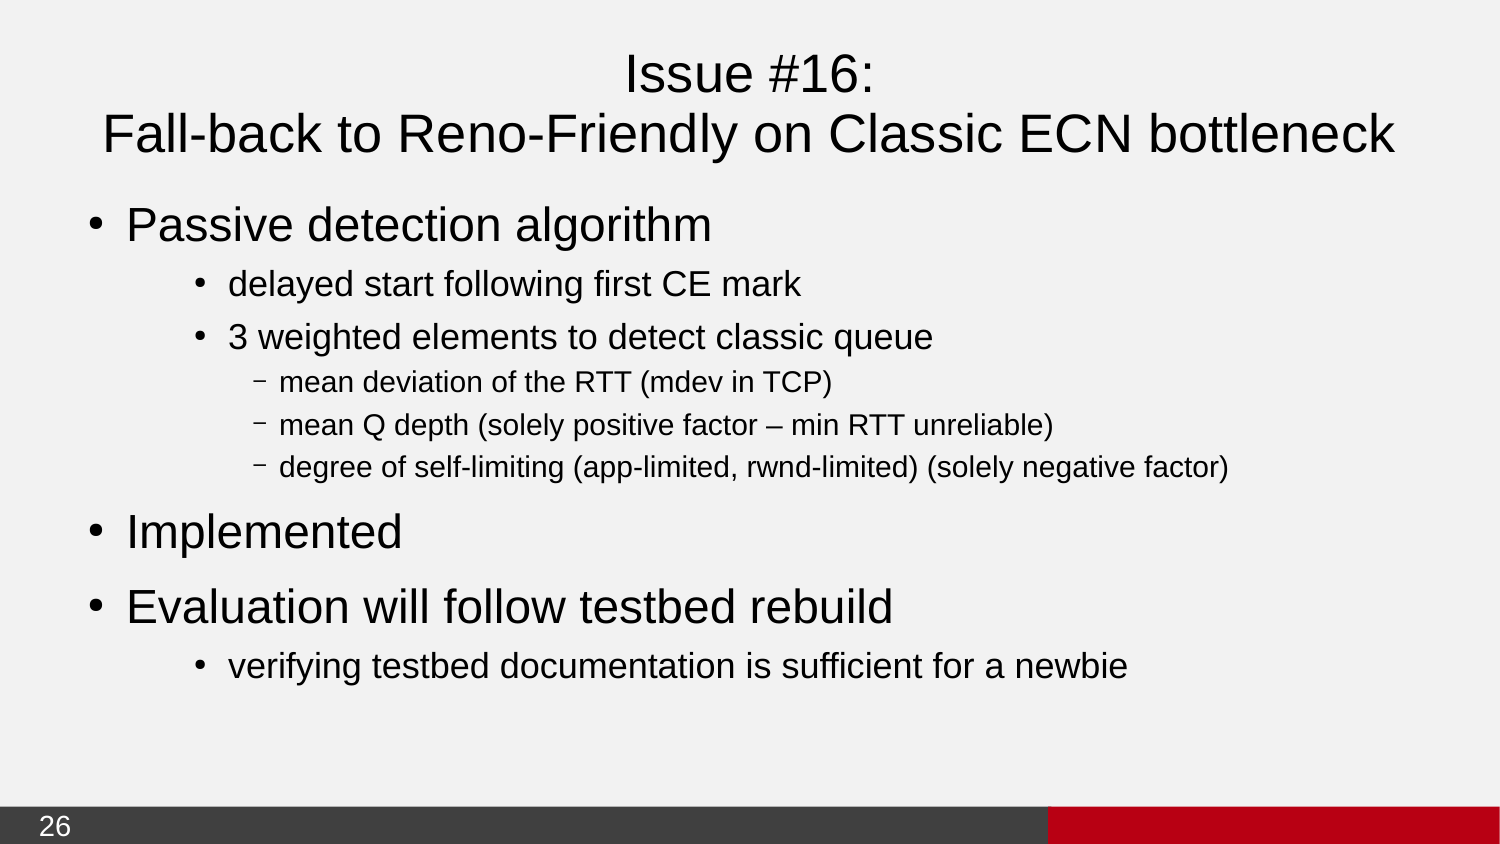

# Issue #16: Fall-back to Reno-Friendly on Classic ECN bottleneck
Passive detection algorithm
delayed start following first CE mark
3 weighted elements to detect classic queue
mean deviation of the RTT (mdev in TCP)
mean Q depth (solely positive factor – min RTT unreliable)
degree of self-limiting (app-limited, rwnd-limited) (solely negative factor)
Implemented
Evaluation will follow testbed rebuild
verifying testbed documentation is sufficient for a newbie
26